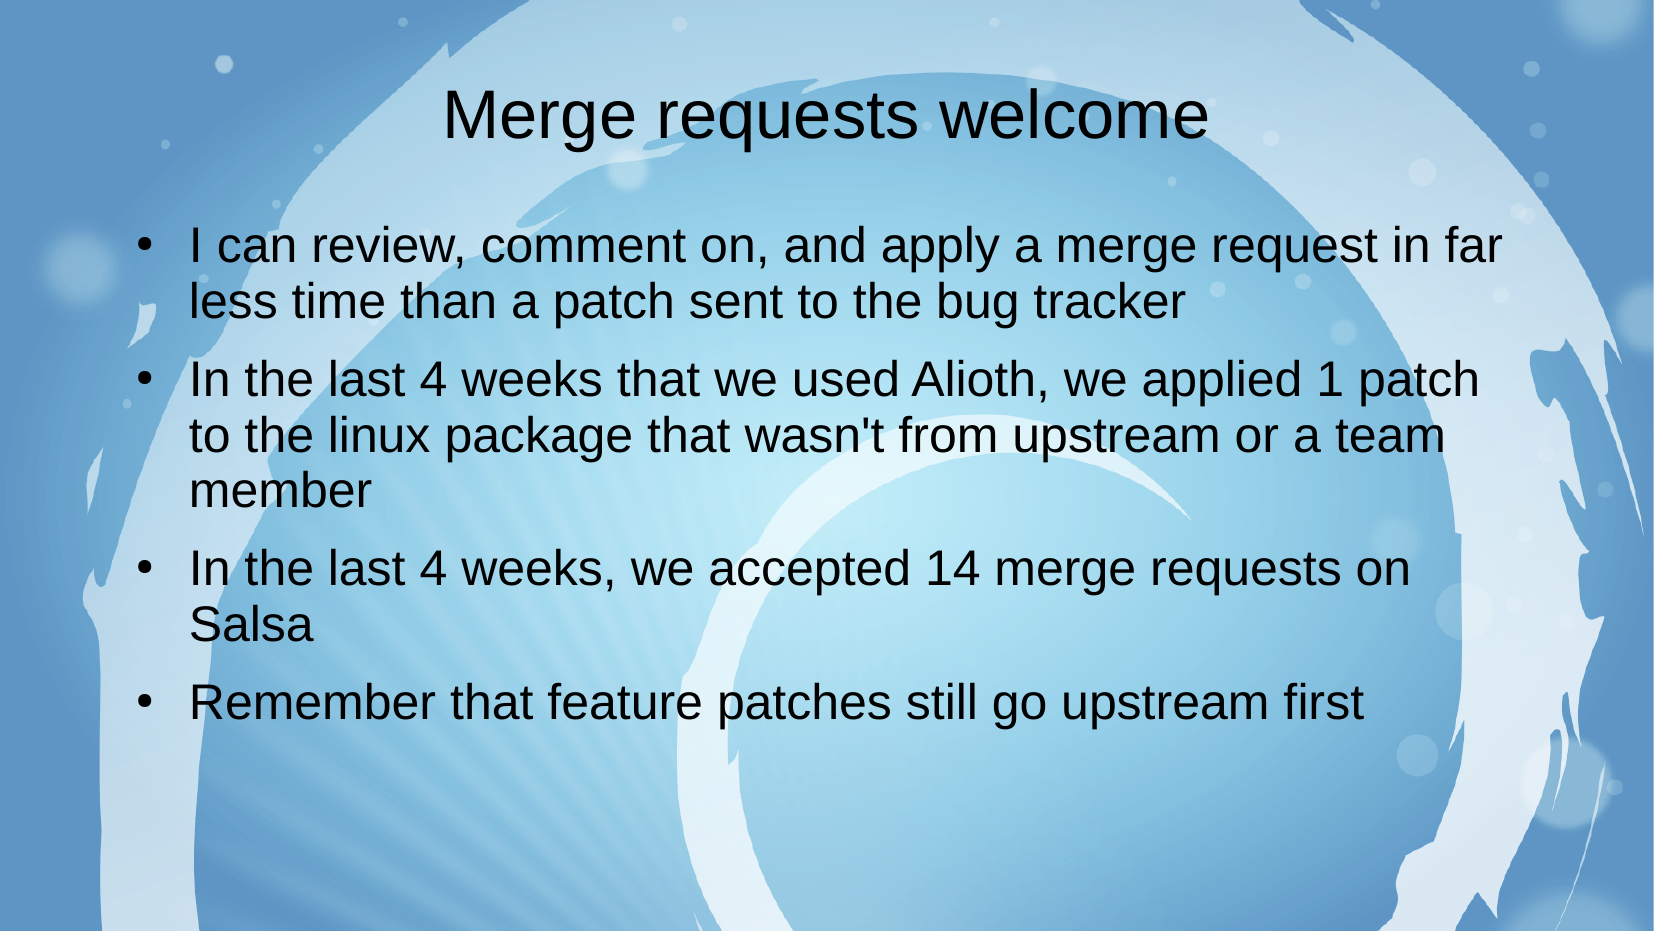

# Merge requests welcome
I can review, comment on, and apply a merge request in far less time than a patch sent to the bug tracker
In the last 4 weeks that we used Alioth, we applied 1 patch to the linux package that wasn't from upstream or a team member
In the last 4 weeks, we accepted 14 merge requests on Salsa
Remember that feature patches still go upstream first